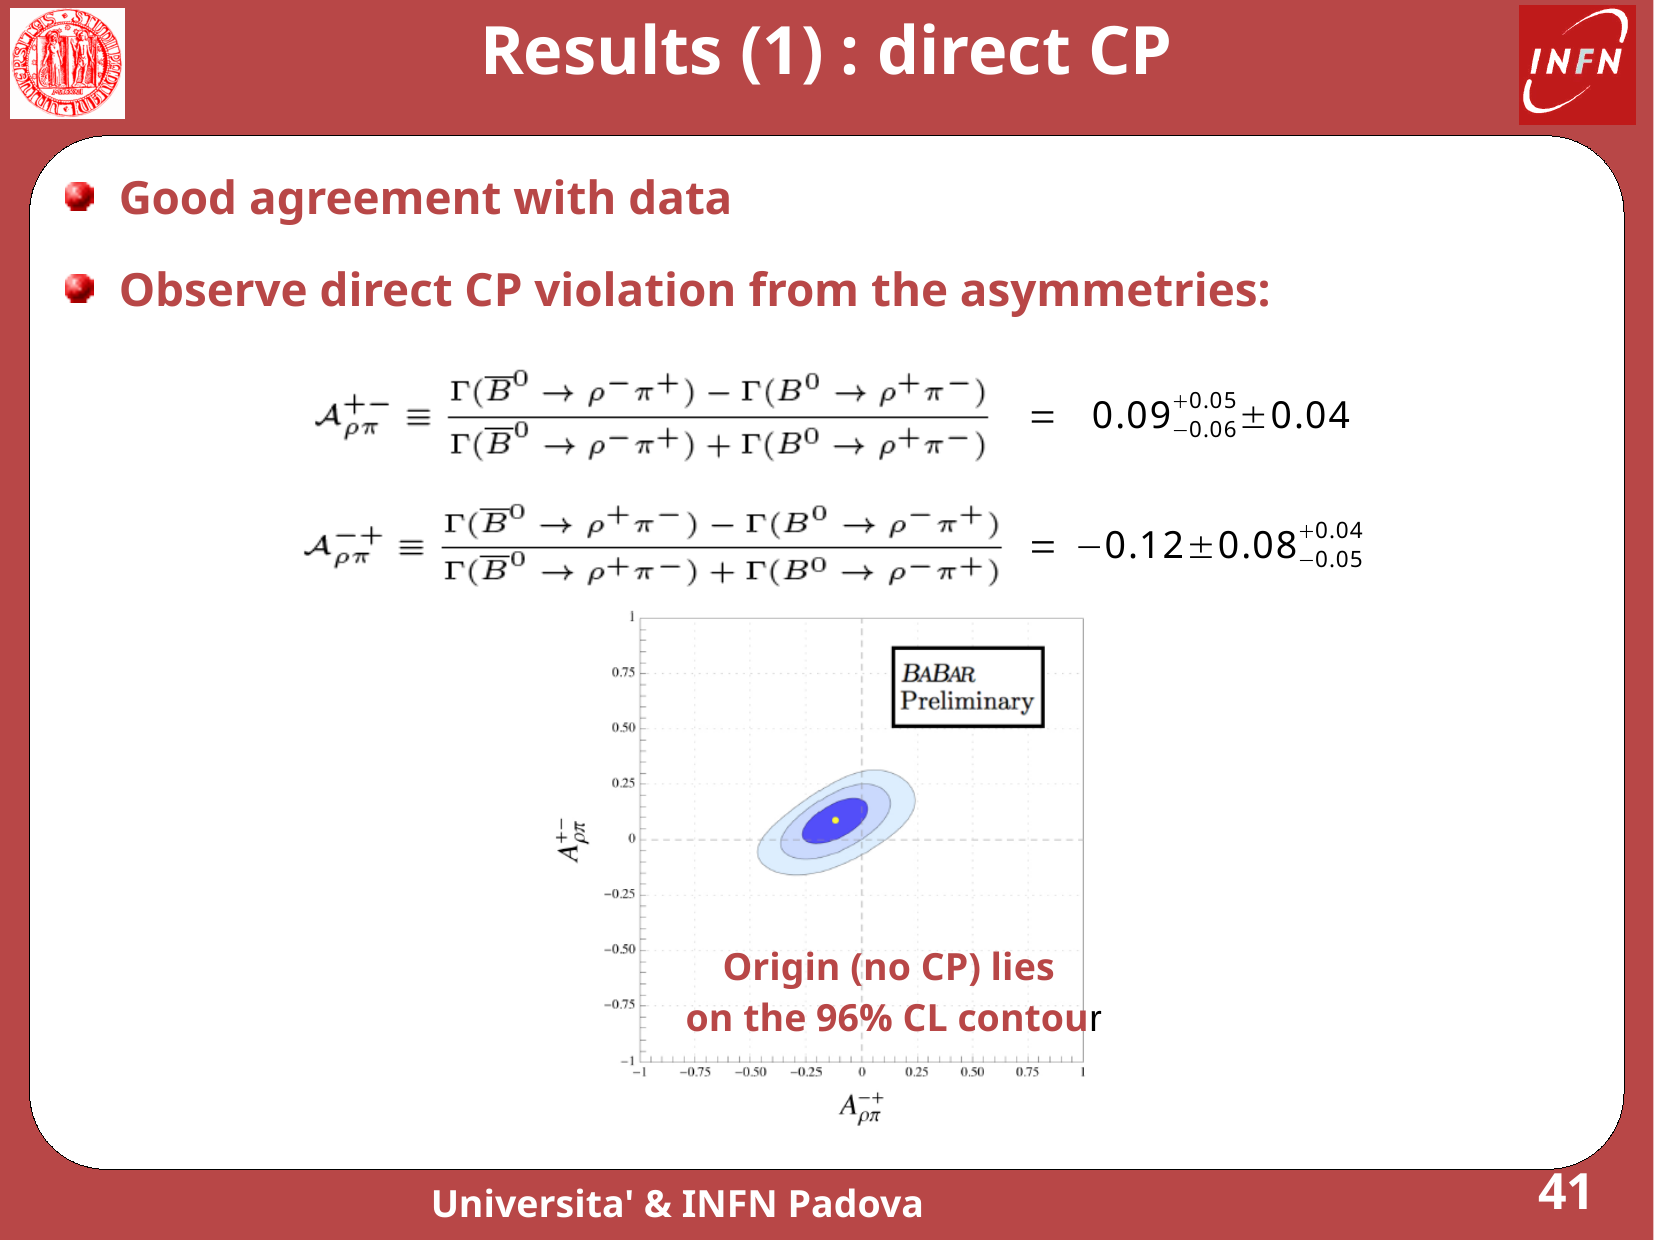

# Results (1) : direct CP
Good agreement with data
Observe direct CP violation from the asymmetries:
Origin (no CP) lies
on the 96% CL contour